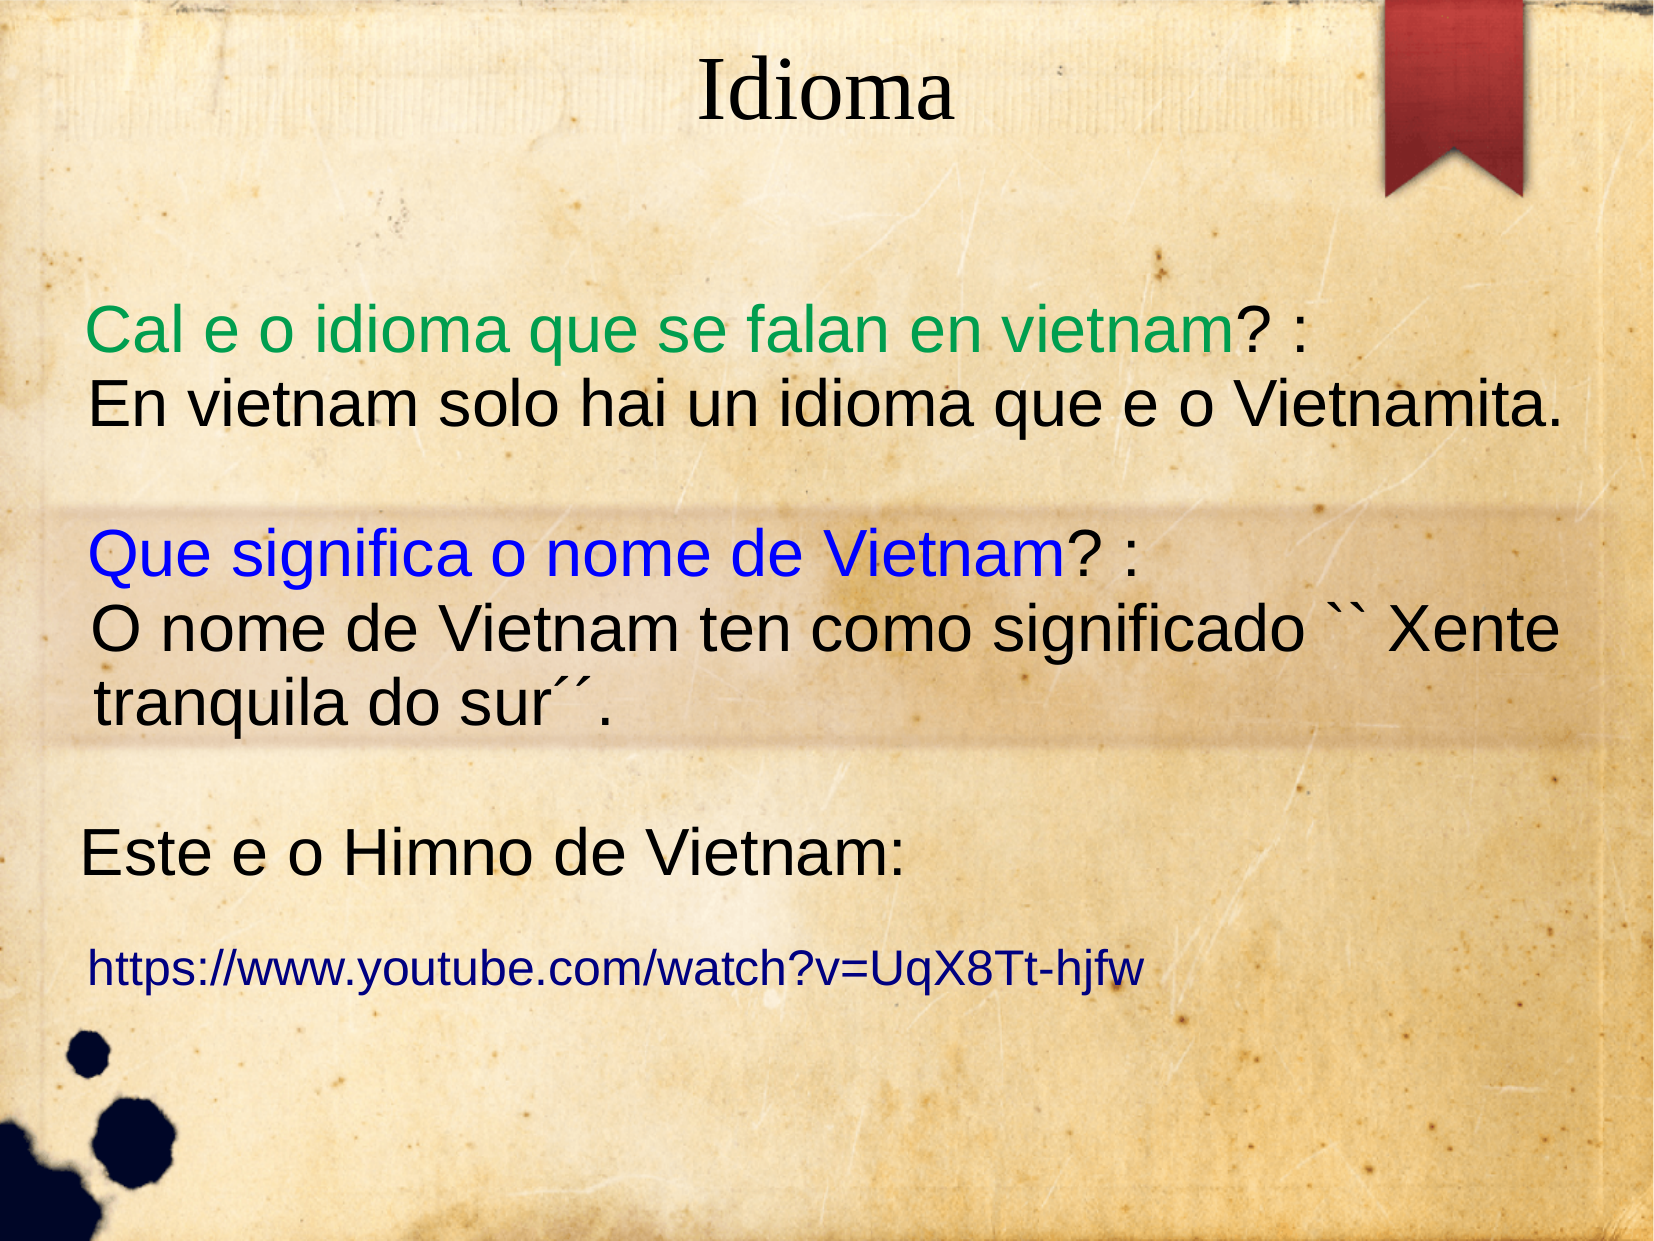

# Idioma
Cal e o idioma que se falan en vietnam? :
En vietnam solo hai un idioma que e o Vietnamita.
Que significa o nome de Vietnam? :
O nome de Vietnam ten como significado `` Xente tranquila do sur´´.
Este e o Himno de Vietnam:
https://www.youtube.com/watch?v=UqX8Tt-hjfw